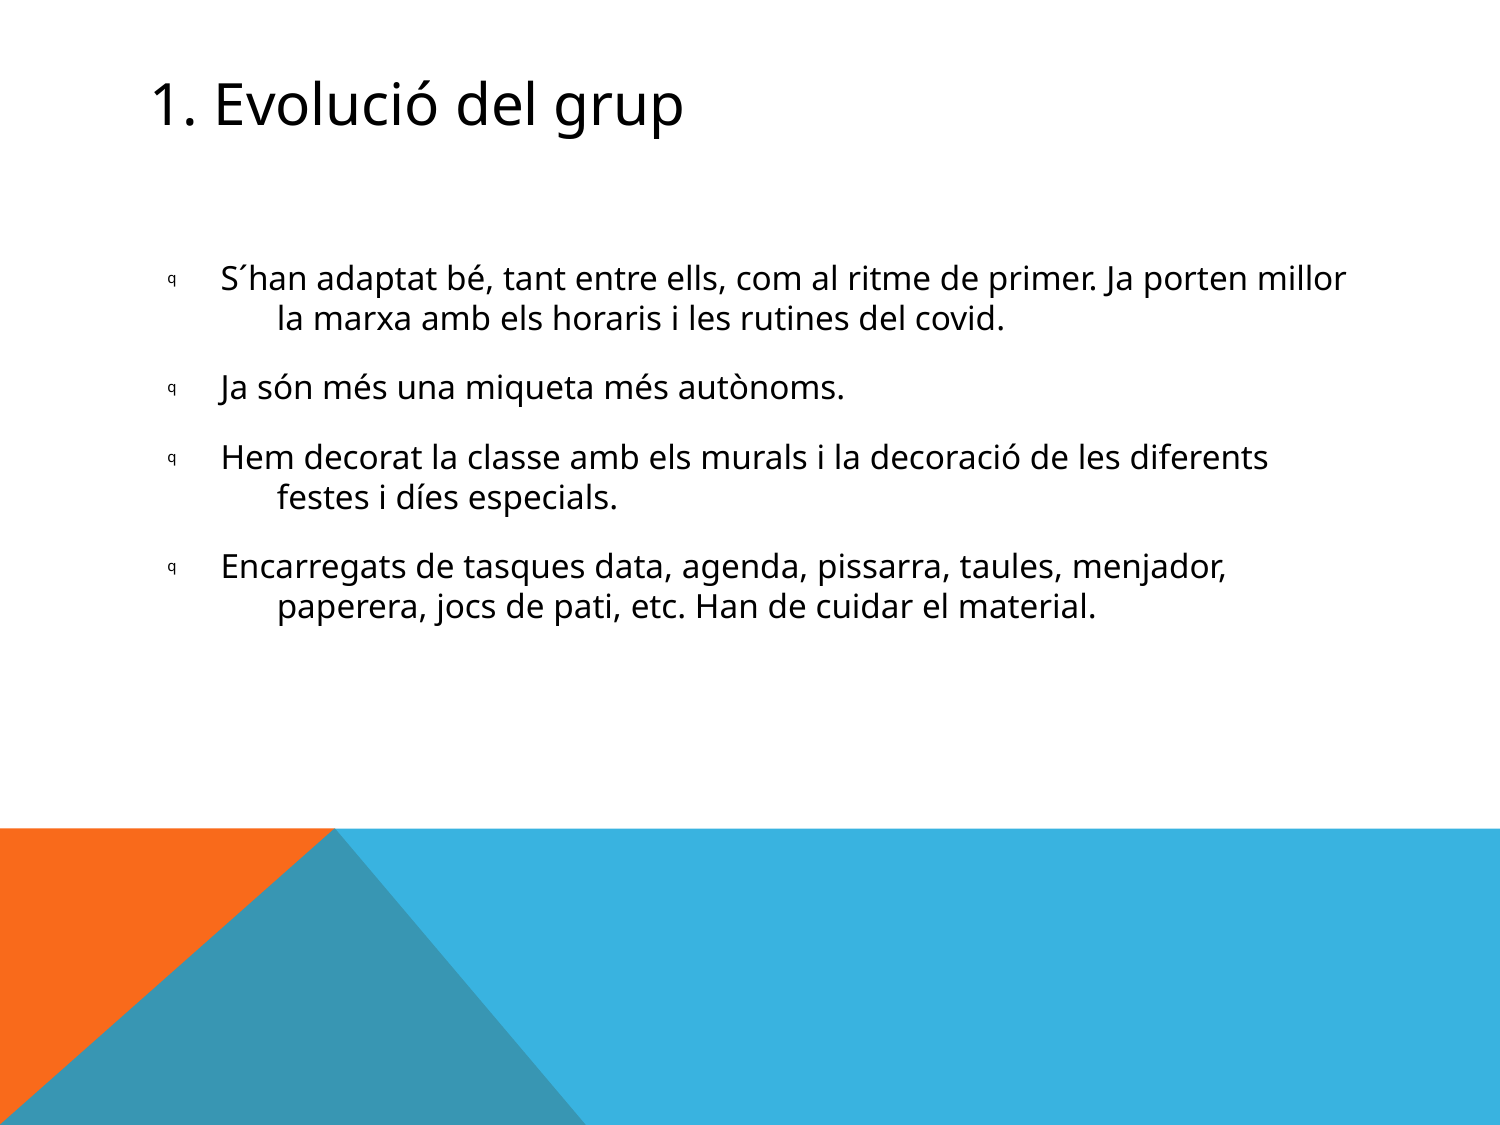

# 1. Evolució del grup
S´han adaptat bé, tant entre ells, com al ritme de primer. Ja porten millor la marxa amb els horaris i les rutines del covid.
Ja són més una miqueta més autònoms.
Hem decorat la classe amb els murals i la decoració de les diferents festes i díes especials.
Encarregats de tasques data, agenda, pissarra, taules, menjador, paperera, jocs de pati, etc. Han de cuidar el material.